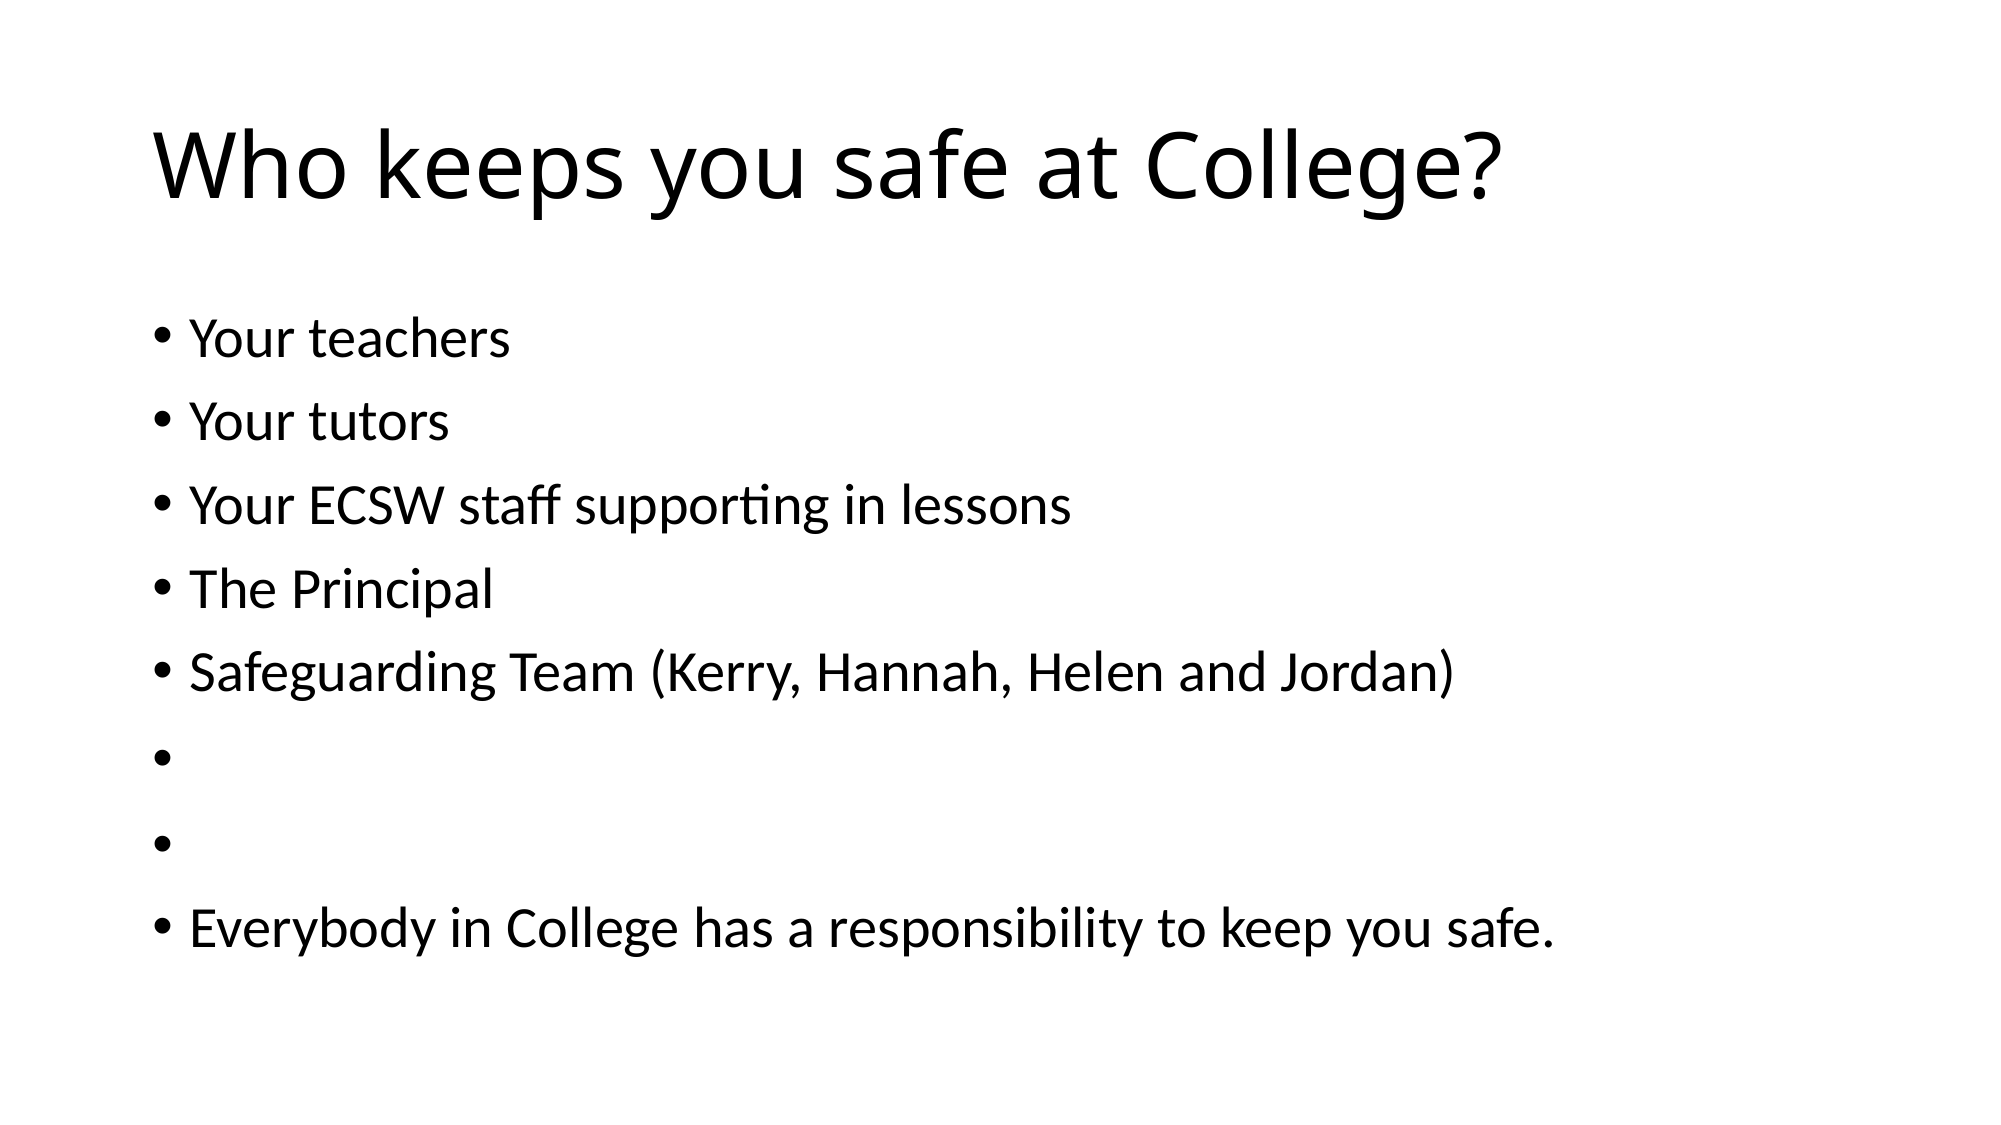

# Who keeps you safe at College?
Your teachers
Your tutors
Your ECSW staff supporting in lessons
The Principal
Safeguarding Team (Kerry, Hannah, Helen and Jordan)
Everybody in College has a responsibility to keep you safe.